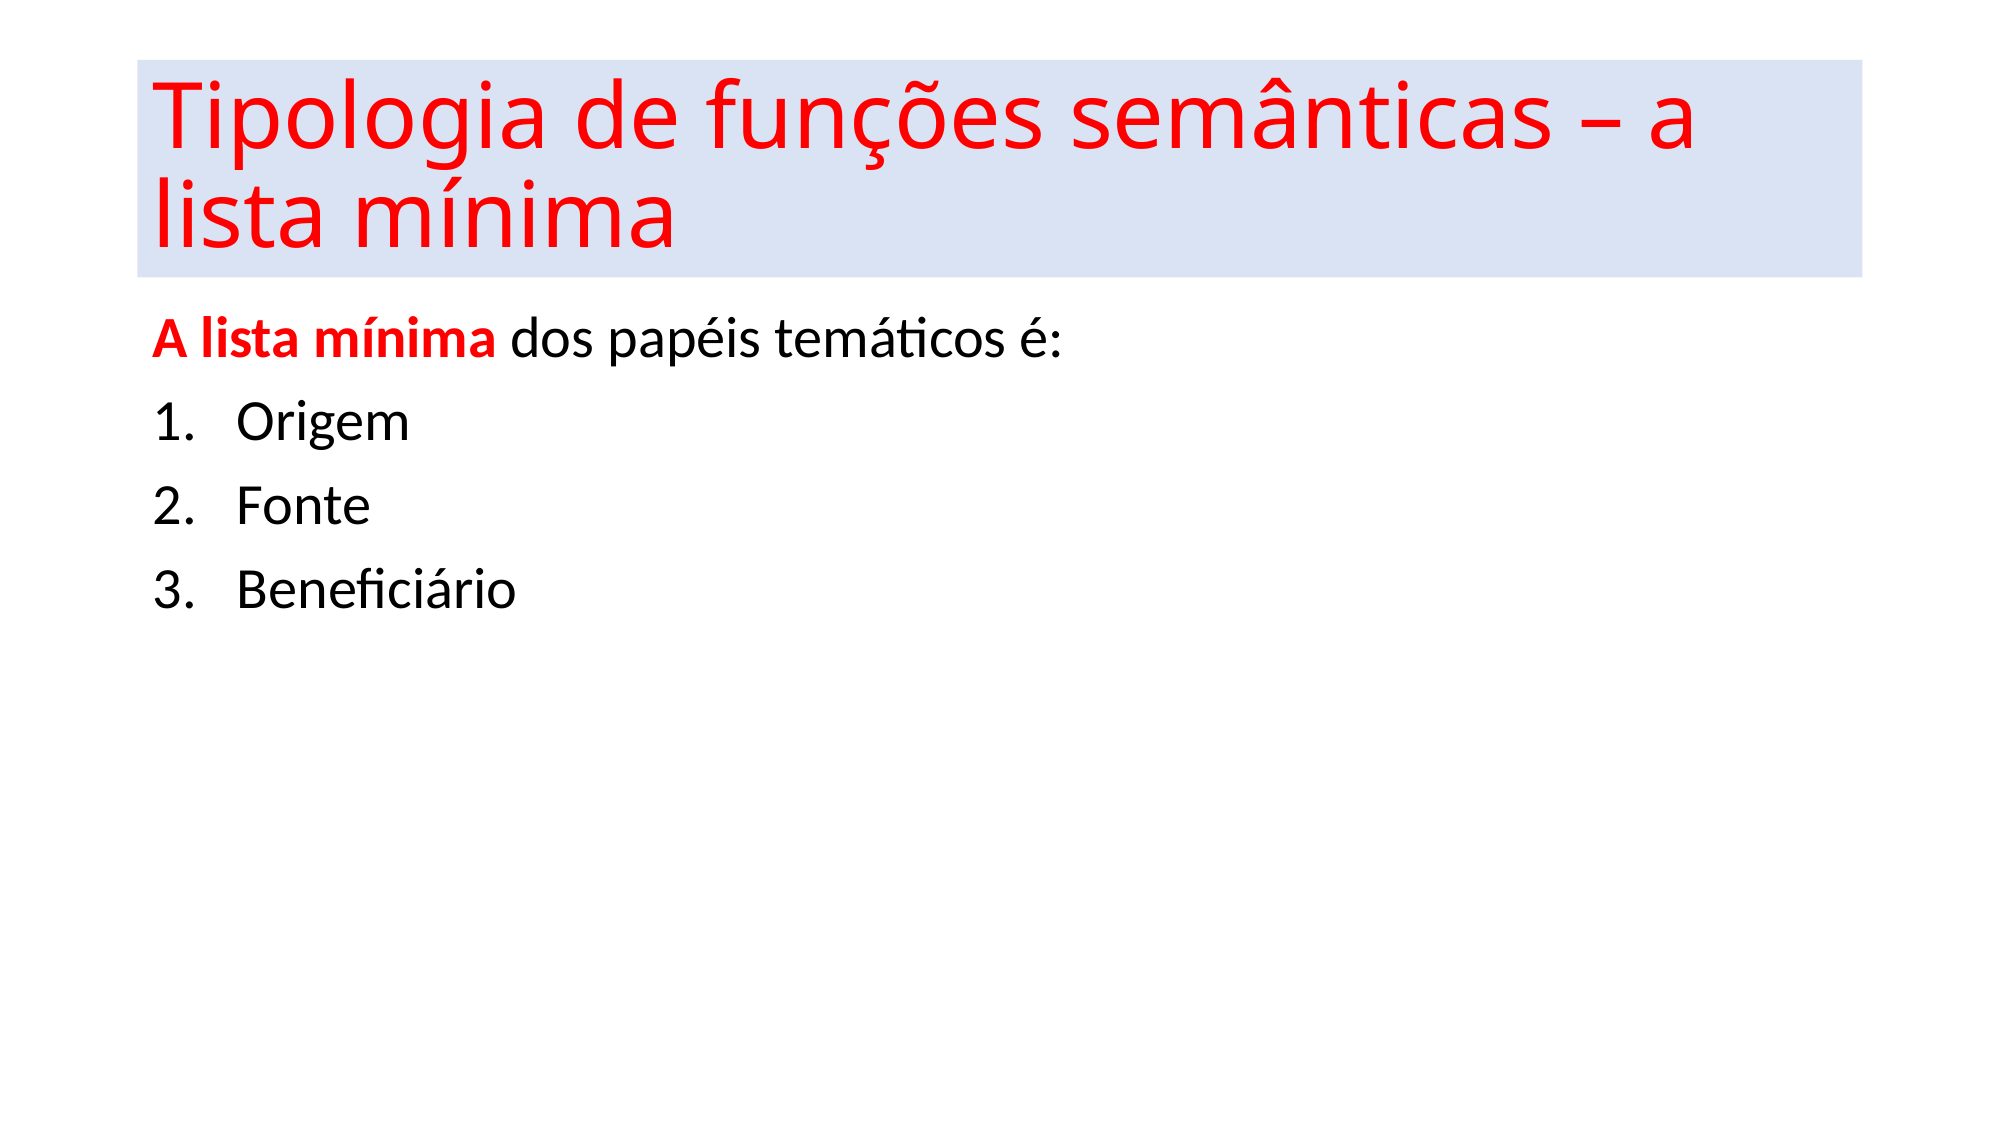

# Tipologia de funções semânticas – a lista mínima
A lista mínima dos papéis temáticos é:
Origem
Fonte
Beneficiário